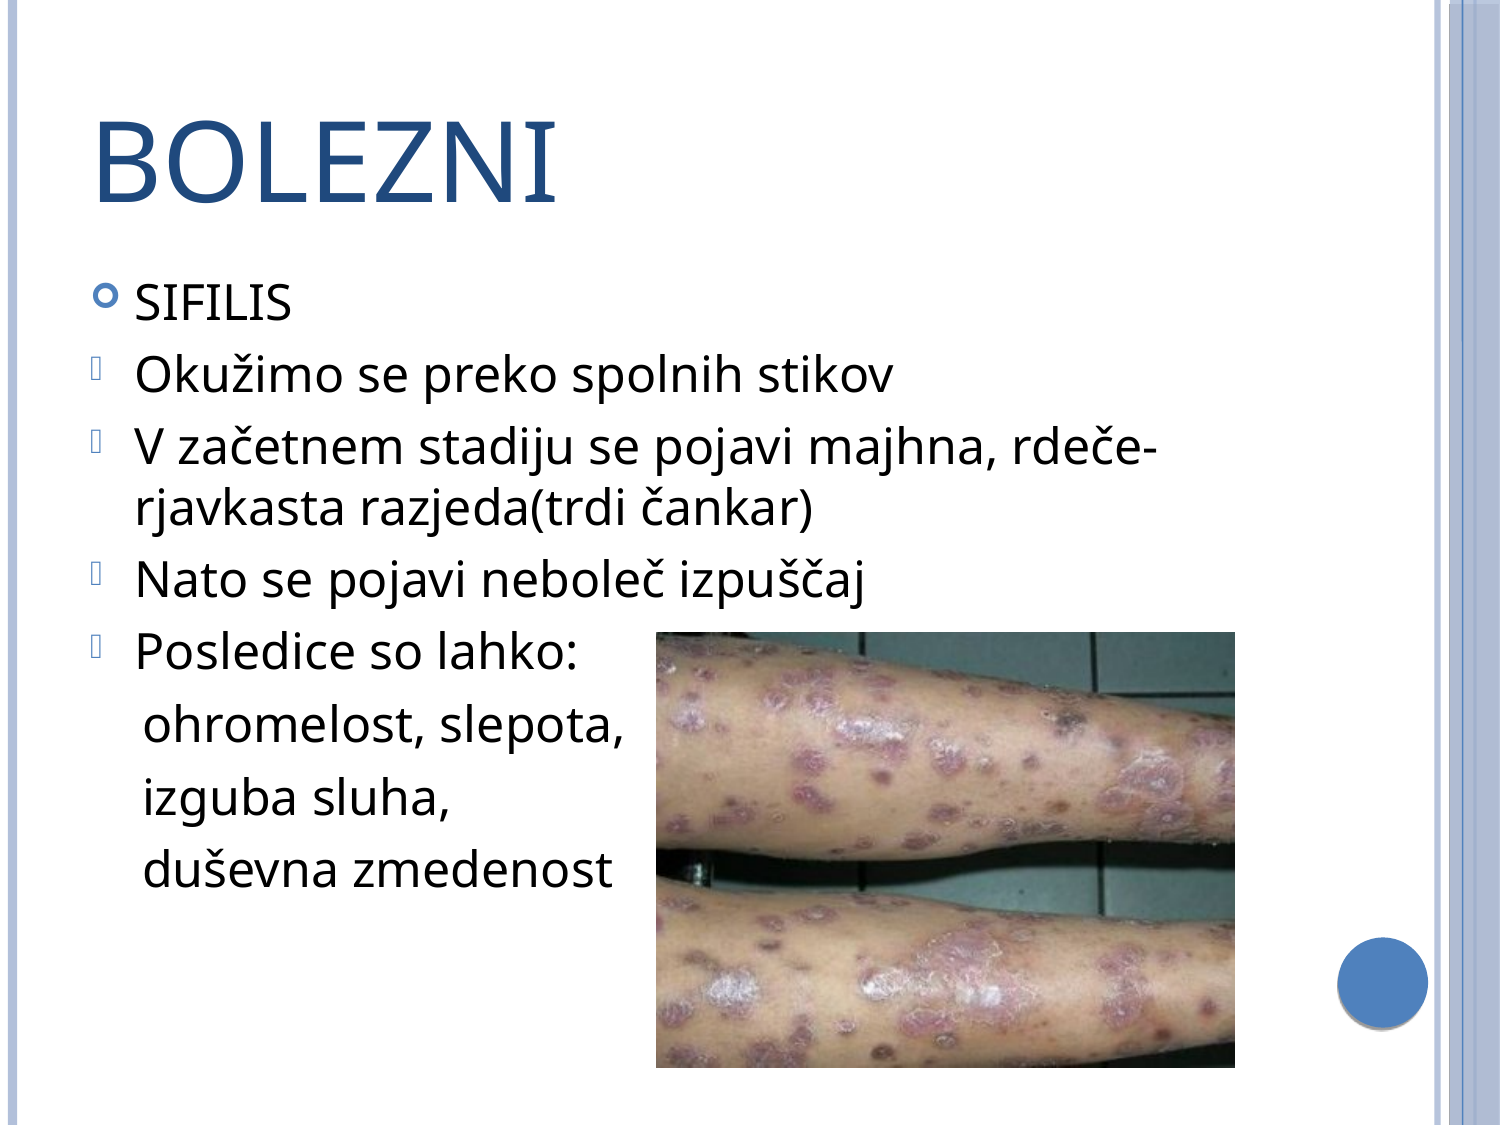

# bolezni
SIFILIS
Okužimo se preko spolnih stikov
V začetnem stadiju se pojavi majhna, rdeče-rjavkasta razjeda(trdi čankar)
Nato se pojavi neboleč izpuščaj
Posledice so lahko:
 ohromelost, slepota,
 izguba sluha,
 duševna zmedenost